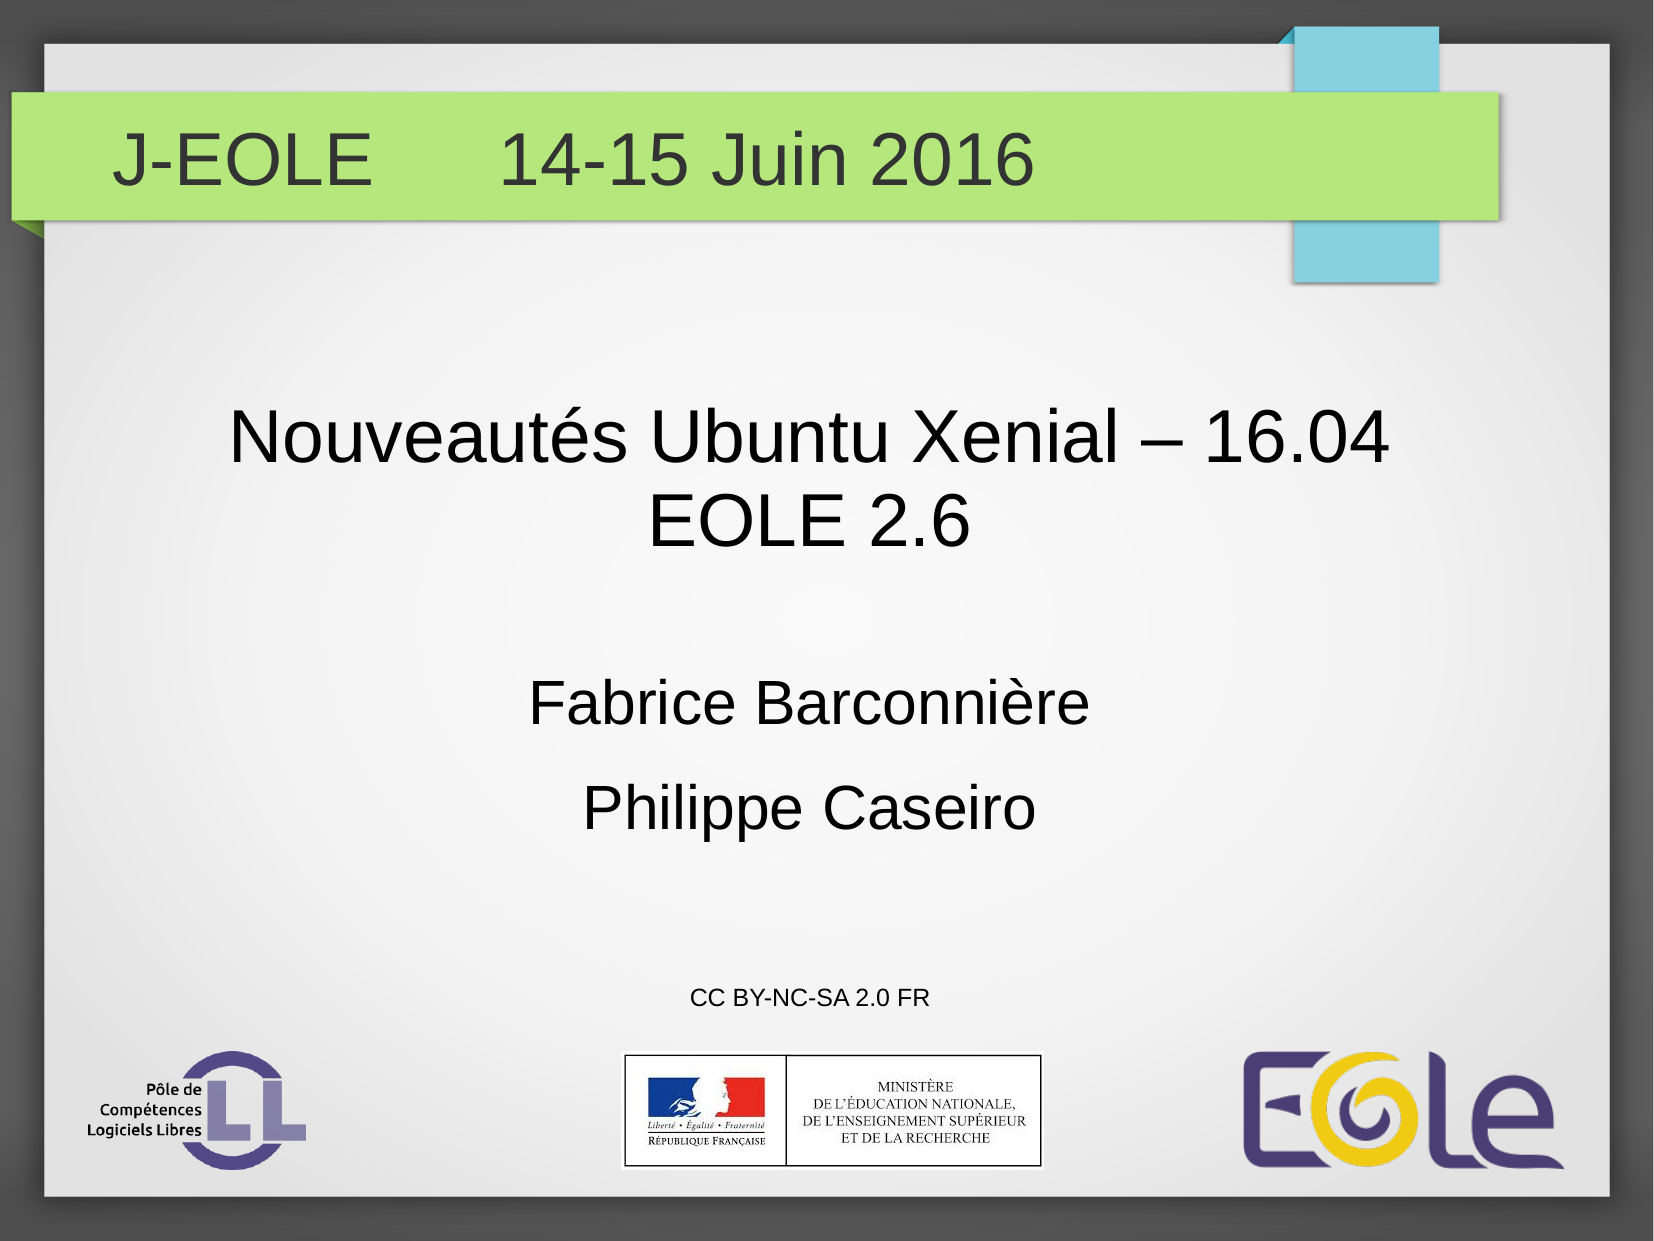

# J-EOLE 14-15 Juin 2016
Nouveautés Ubuntu Xenial – 16.04
EOLE 2.6
Fabrice Barconnière
Philippe Caseiro
CC BY-NC-SA 2.0 FR